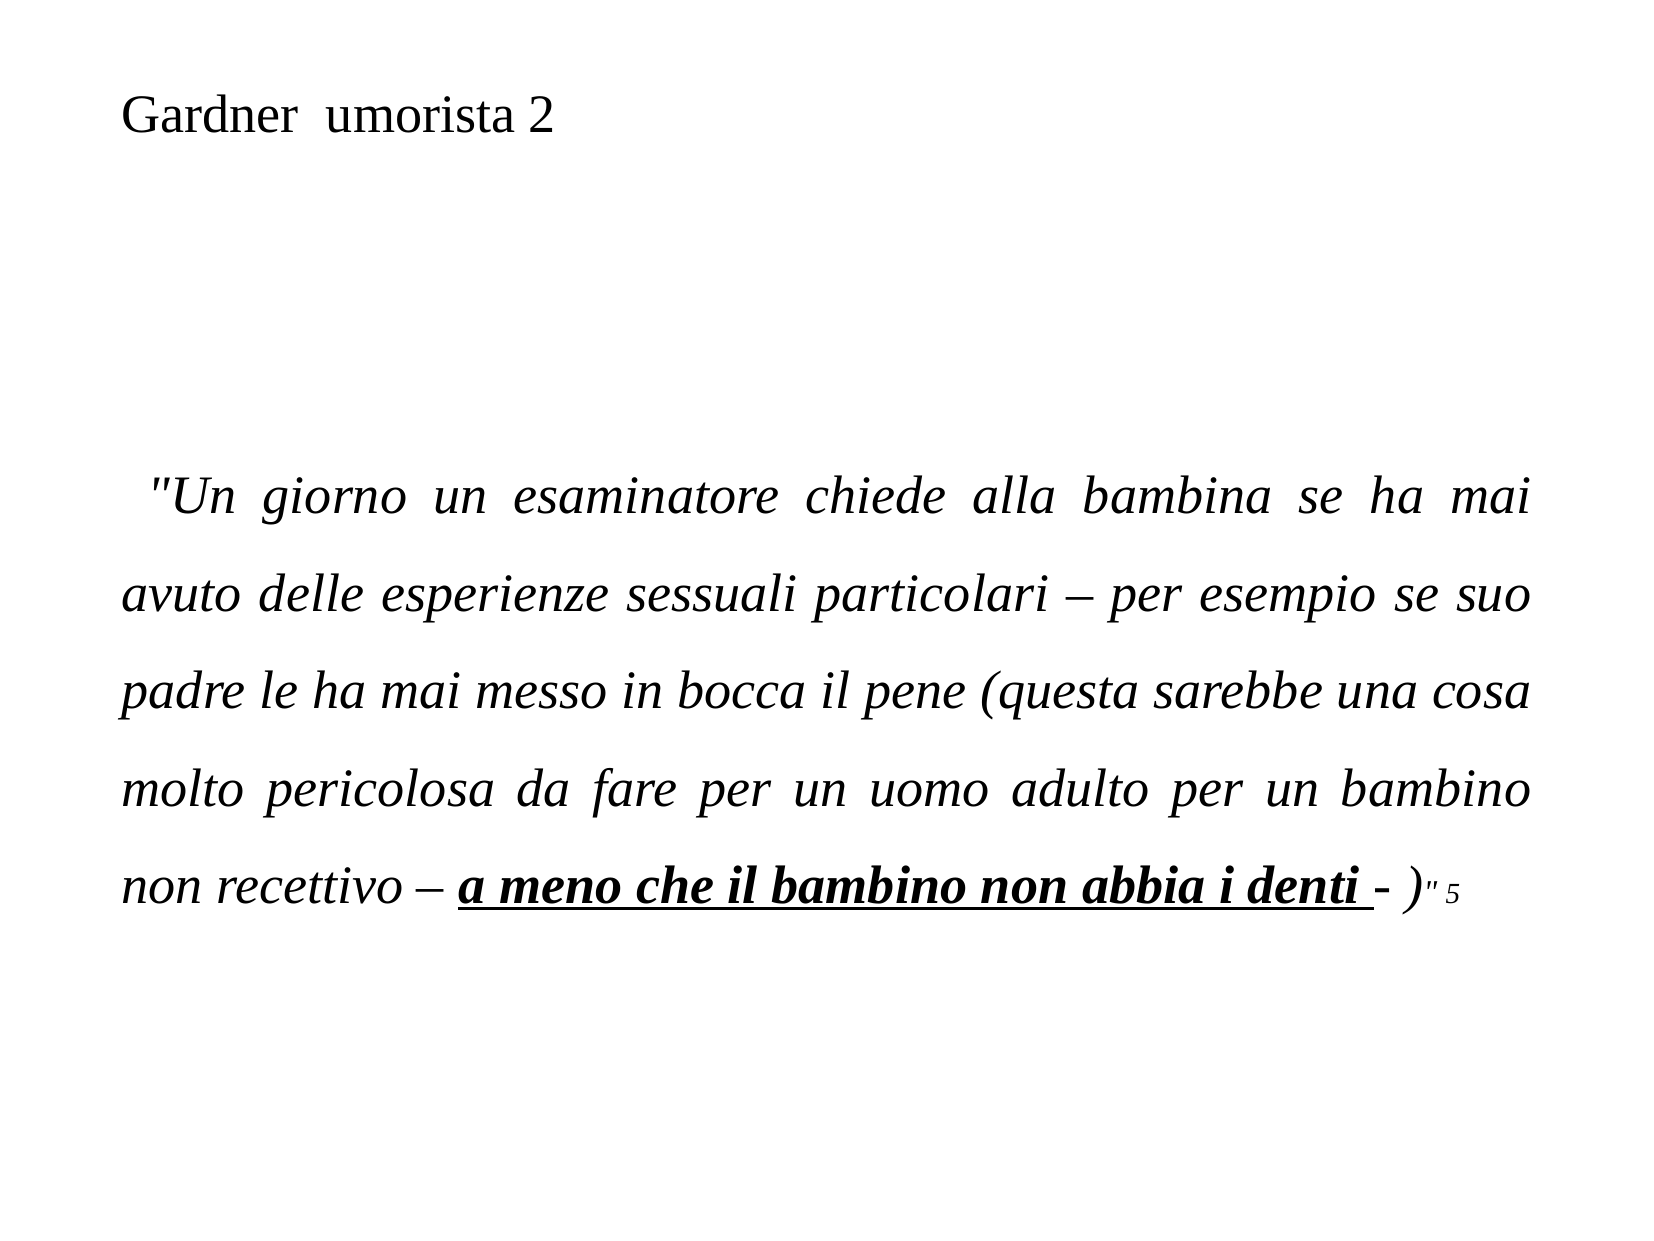

# Gardner umorista 2
 "Un giorno un esaminatore chiede alla bambina se ha mai avuto delle esperienze sessuali particolari – per esempio se suo padre le ha mai messo in bocca il pene (questa sarebbe una cosa molto pericolosa da fare per un uomo adulto per un bambino non recettivo – a meno che il bambino non abbia i denti - )" 5
5 R. Gardner, L'isteria collettiva dell'abuso sessuale, op. cit., pag. 80